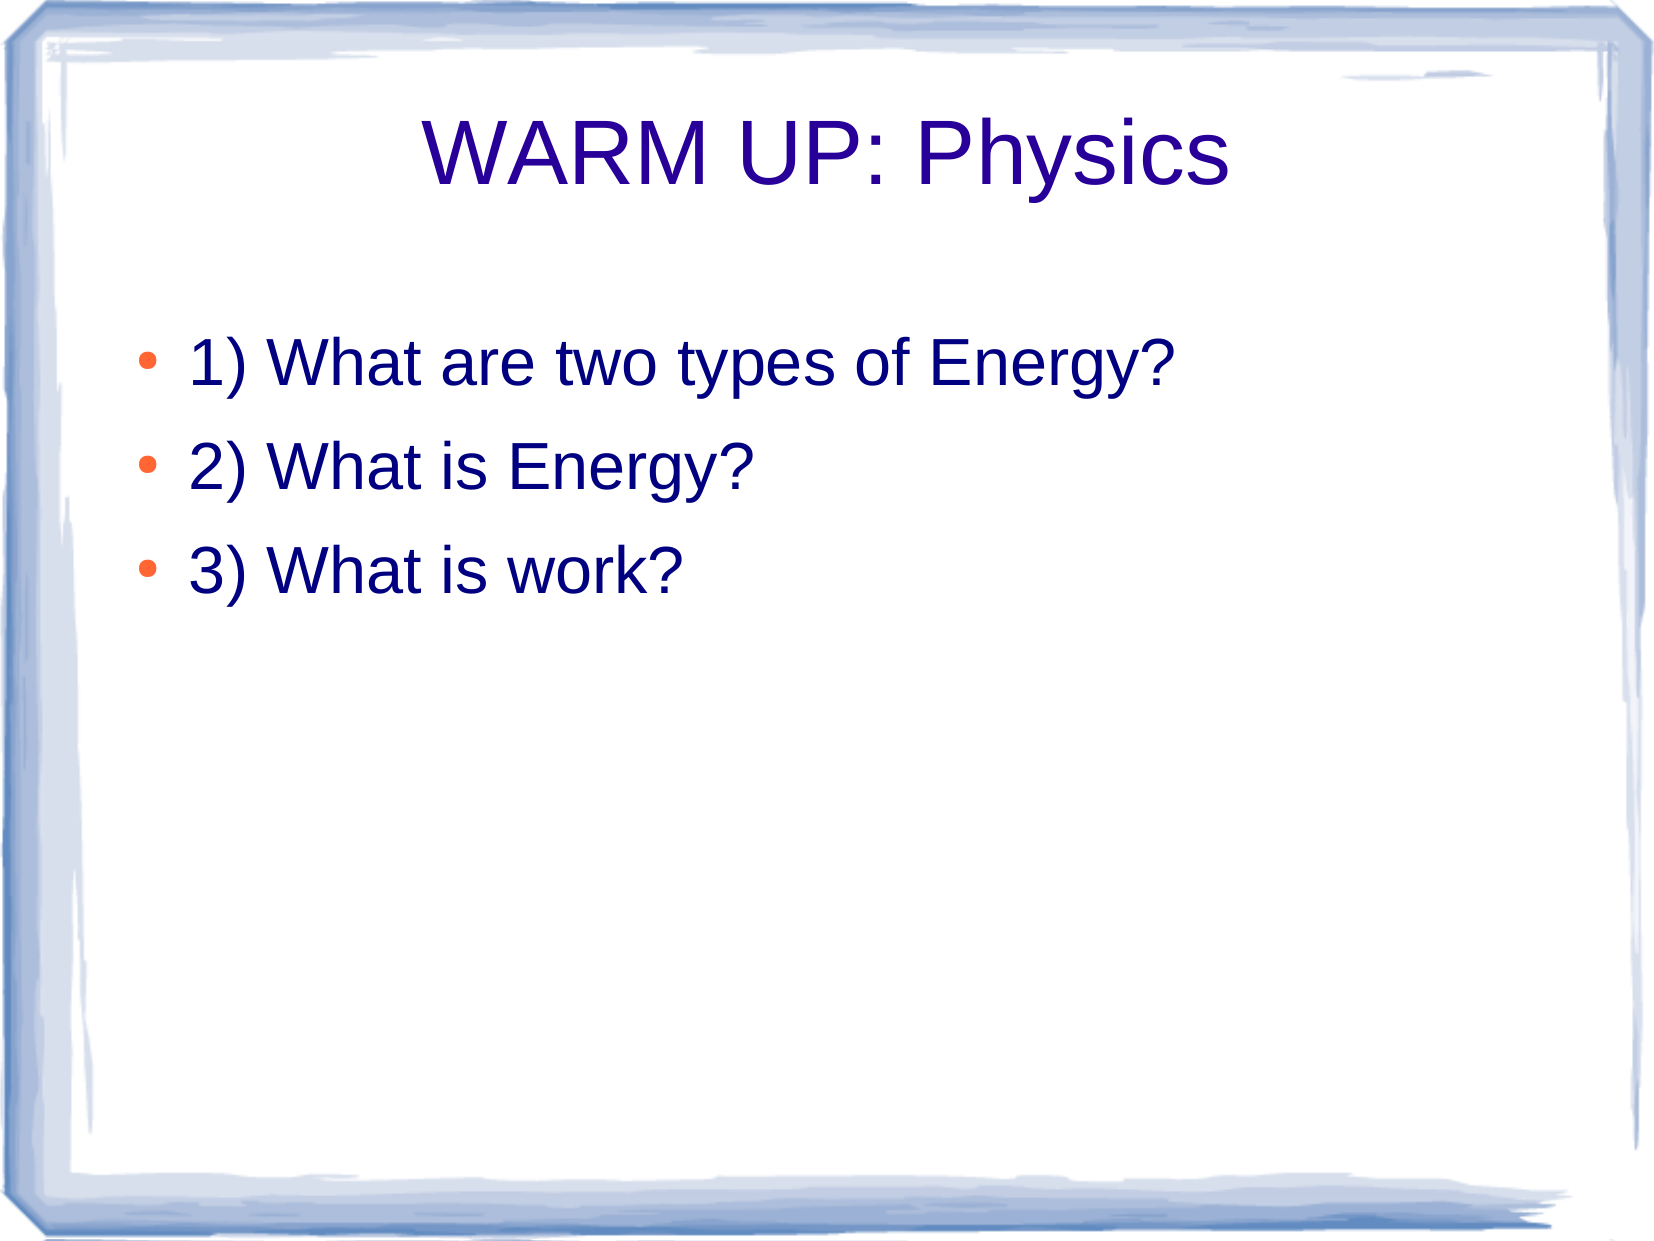

# WARM UP: Physics
1) What are two types of Energy?
2) What is Energy?
3) What is work?